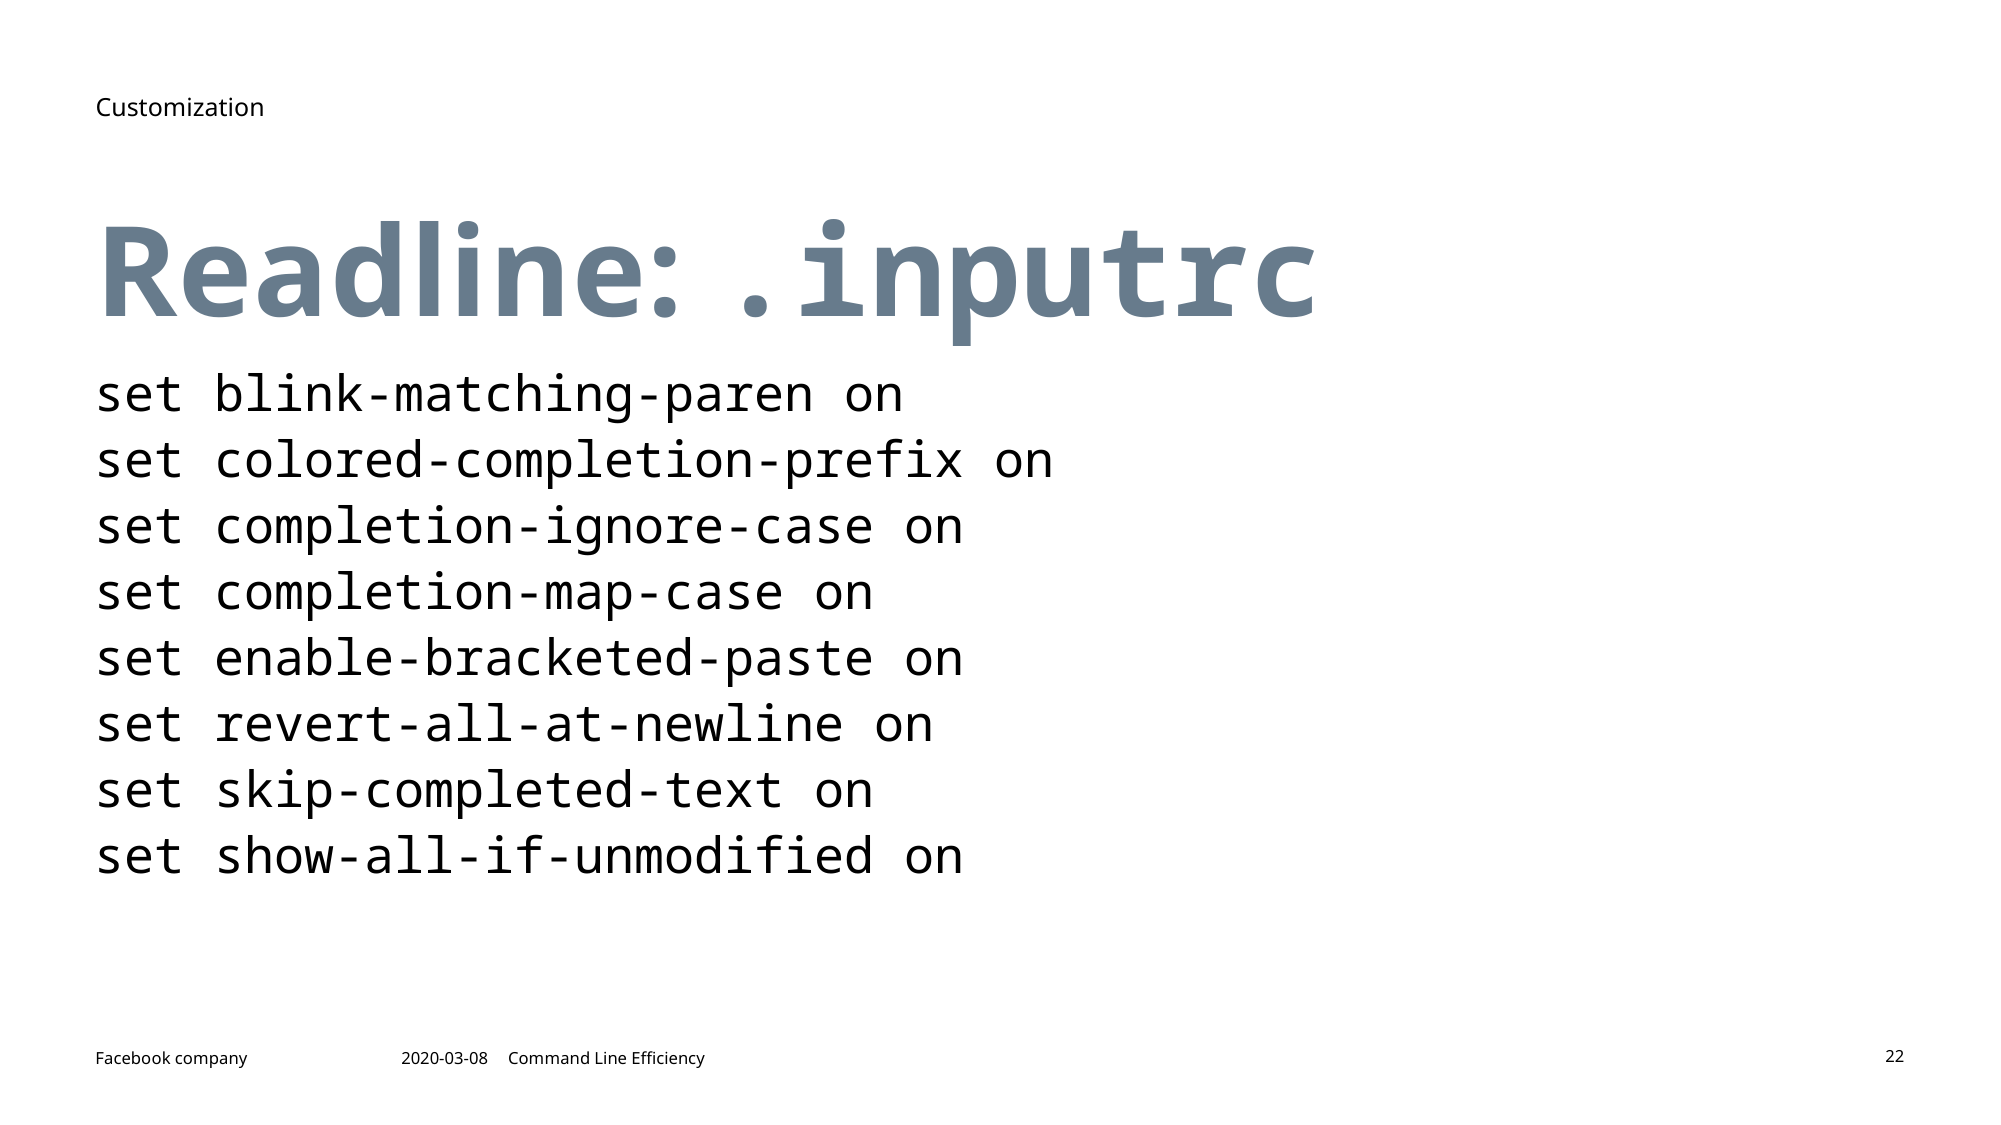

Customization
# Readline: .inputrc
set blink-matching-paren on
set colored-completion-prefix on
set completion-ignore-case on
set completion-map-case on
set enable-bracketed-paste on
set revert-all-at-newline on
set skip-completed-text on
set show-all-if-unmodified on
2020-03-08
Command Line Efficiency